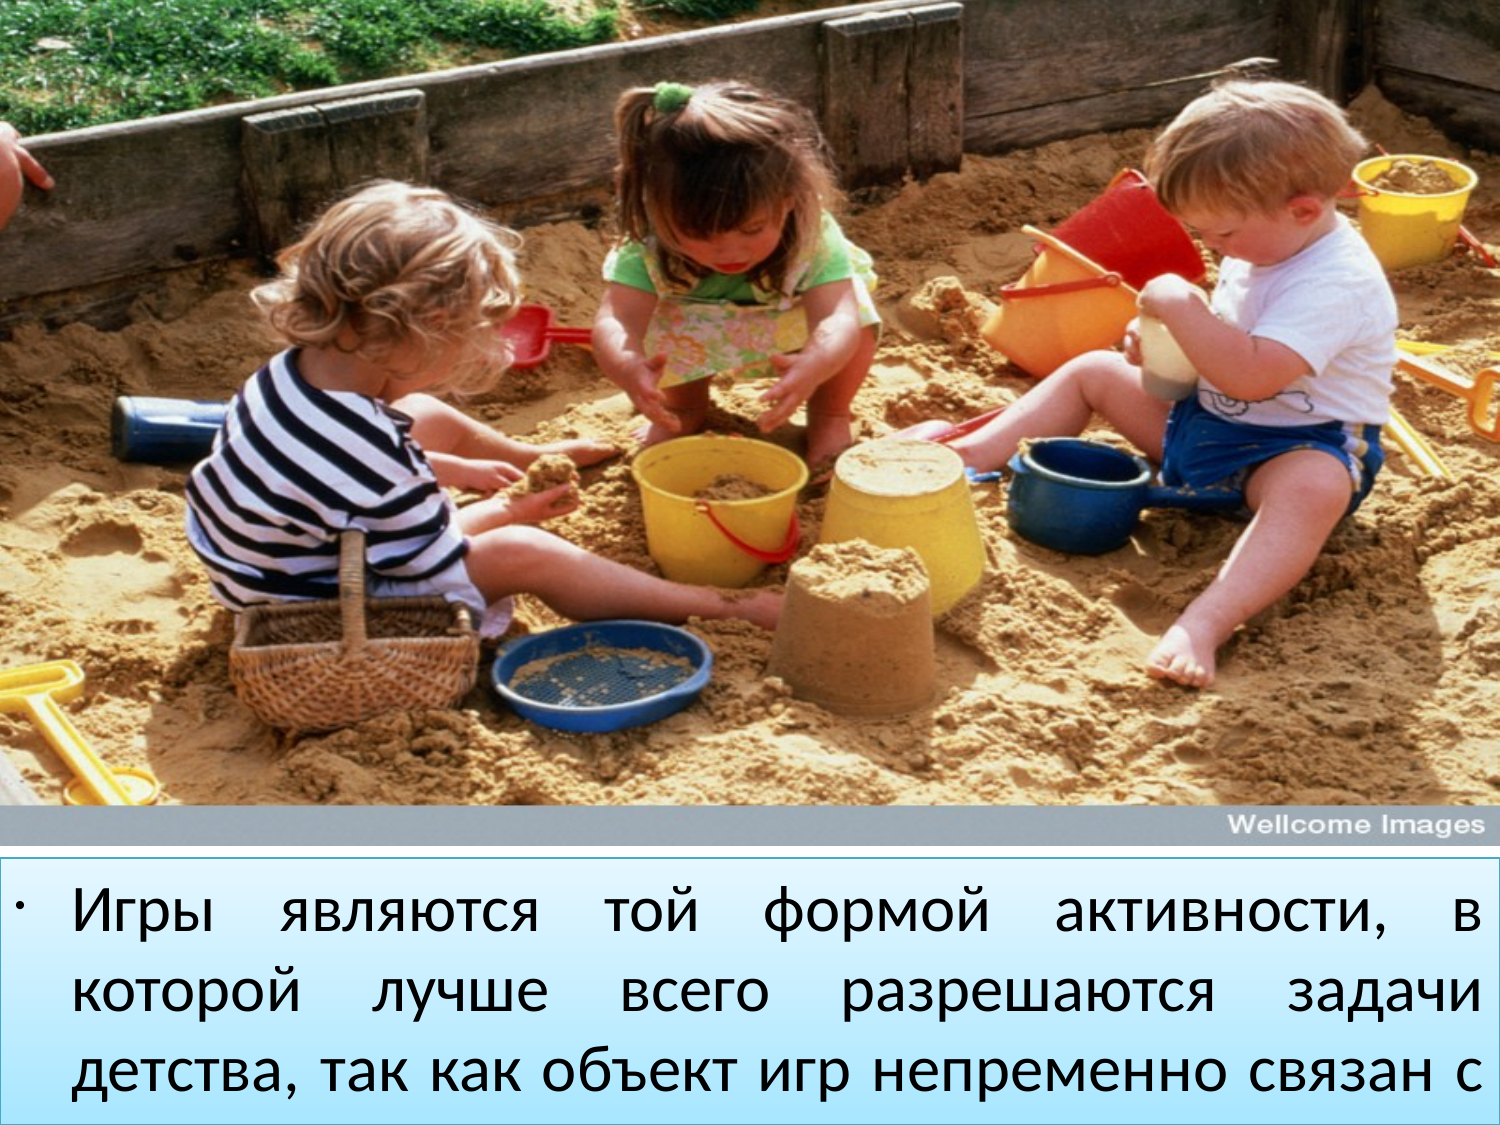

#
Игры являются той формой активности, в которой лучше всего разрешаются задачи детства, так как объект игр непременно связан с реальностью, хотя и не состоит всецело из нее.